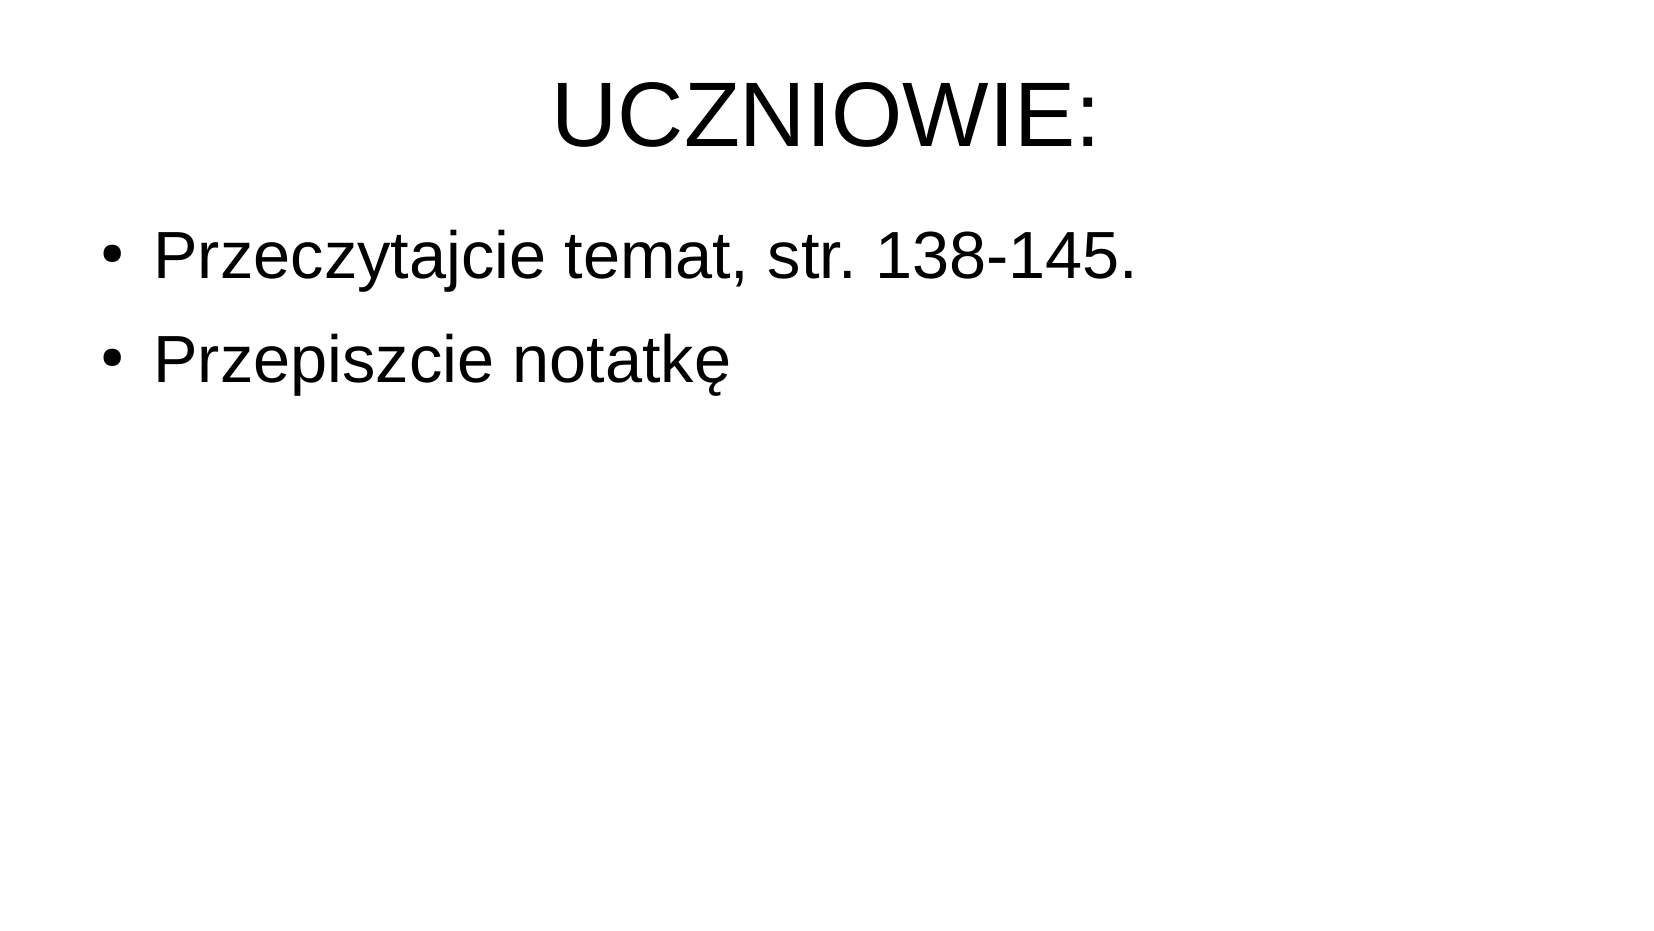

# UCZNIOWIE:
Przeczytajcie temat, str. 138-145.
Przepiszcie notatkę